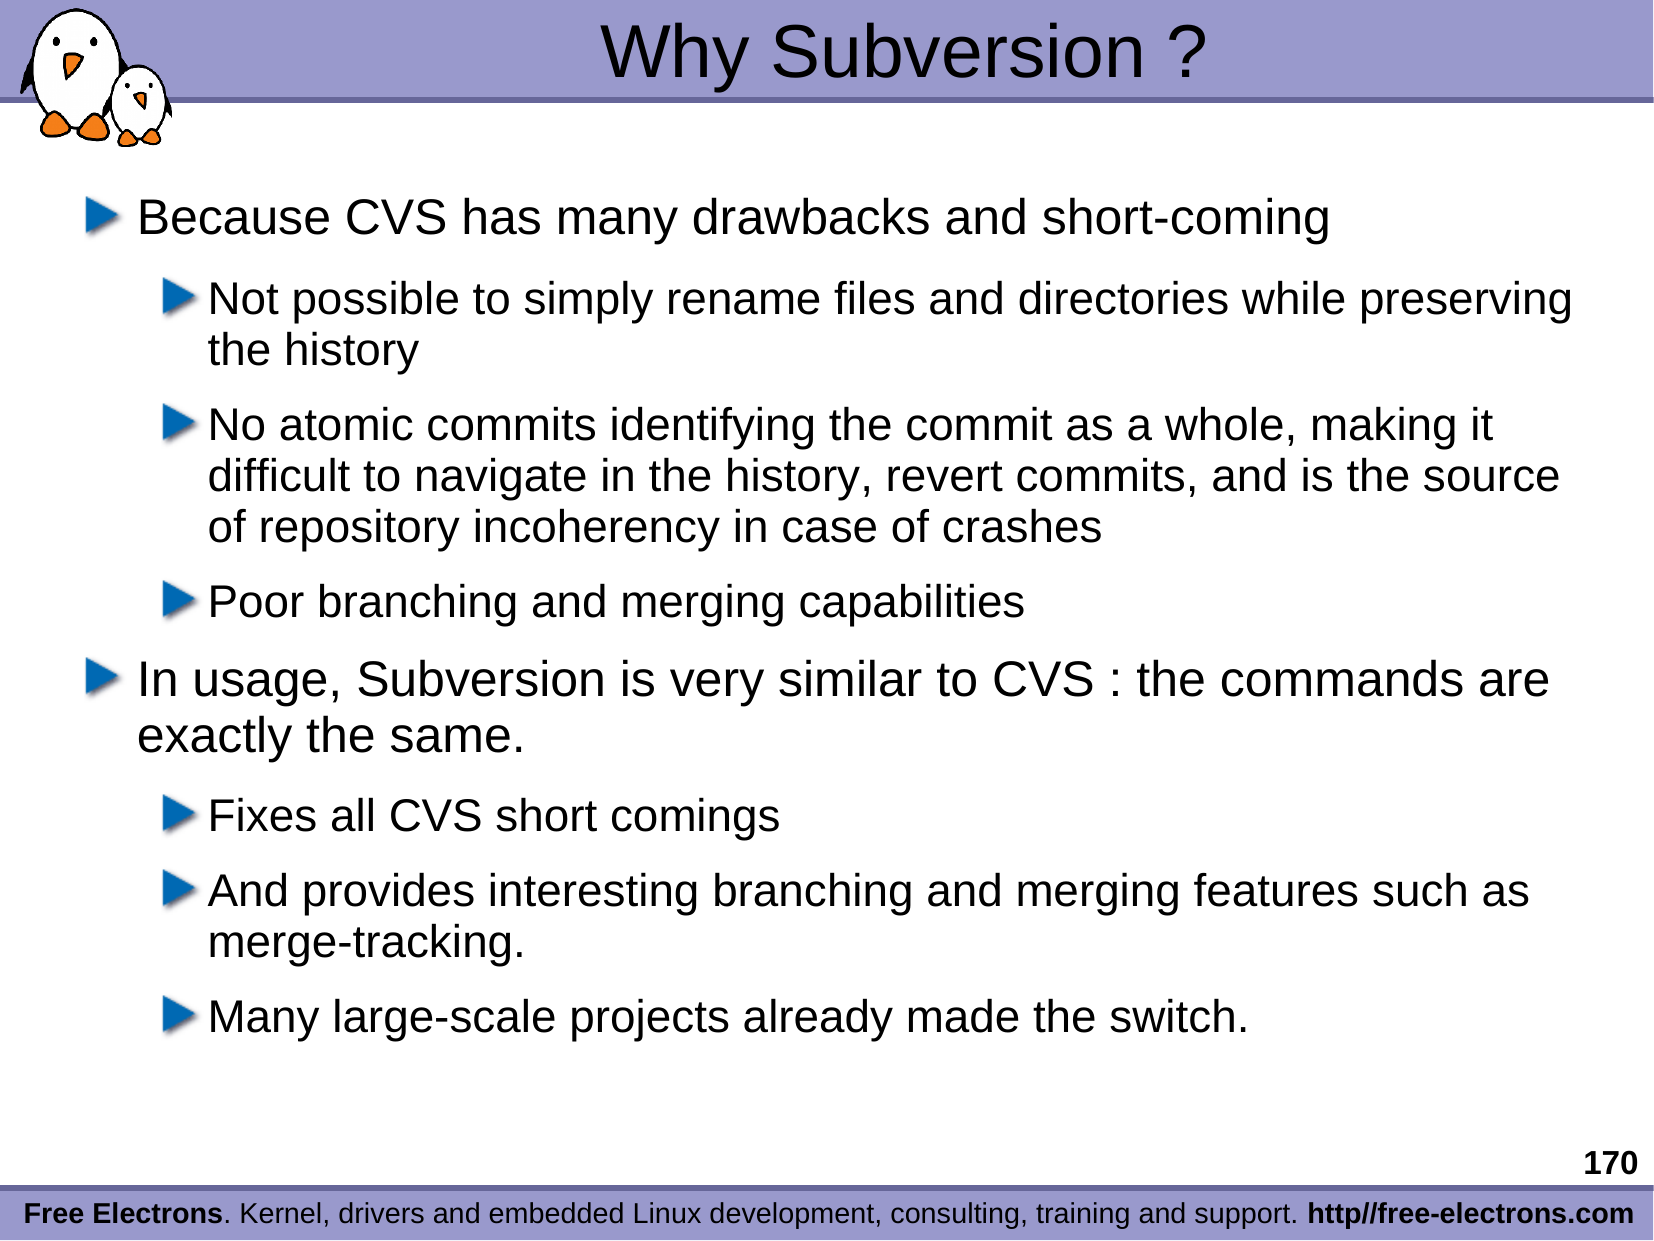

# Why Subversion ?
Because CVS has many drawbacks and short-coming
Not possible to simply rename files and directories while preserving the history
No atomic commits identifying the commit as a whole, making it difficult to navigate in the history, revert commits, and is the source of repository incoherency in case of crashes
Poor branching and merging capabilities
In usage, Subversion is very similar to CVS : the commands are exactly the same.
Fixes all CVS short comings
And provides interesting branching and merging features such as merge-tracking.
Many large-scale projects already made the switch.